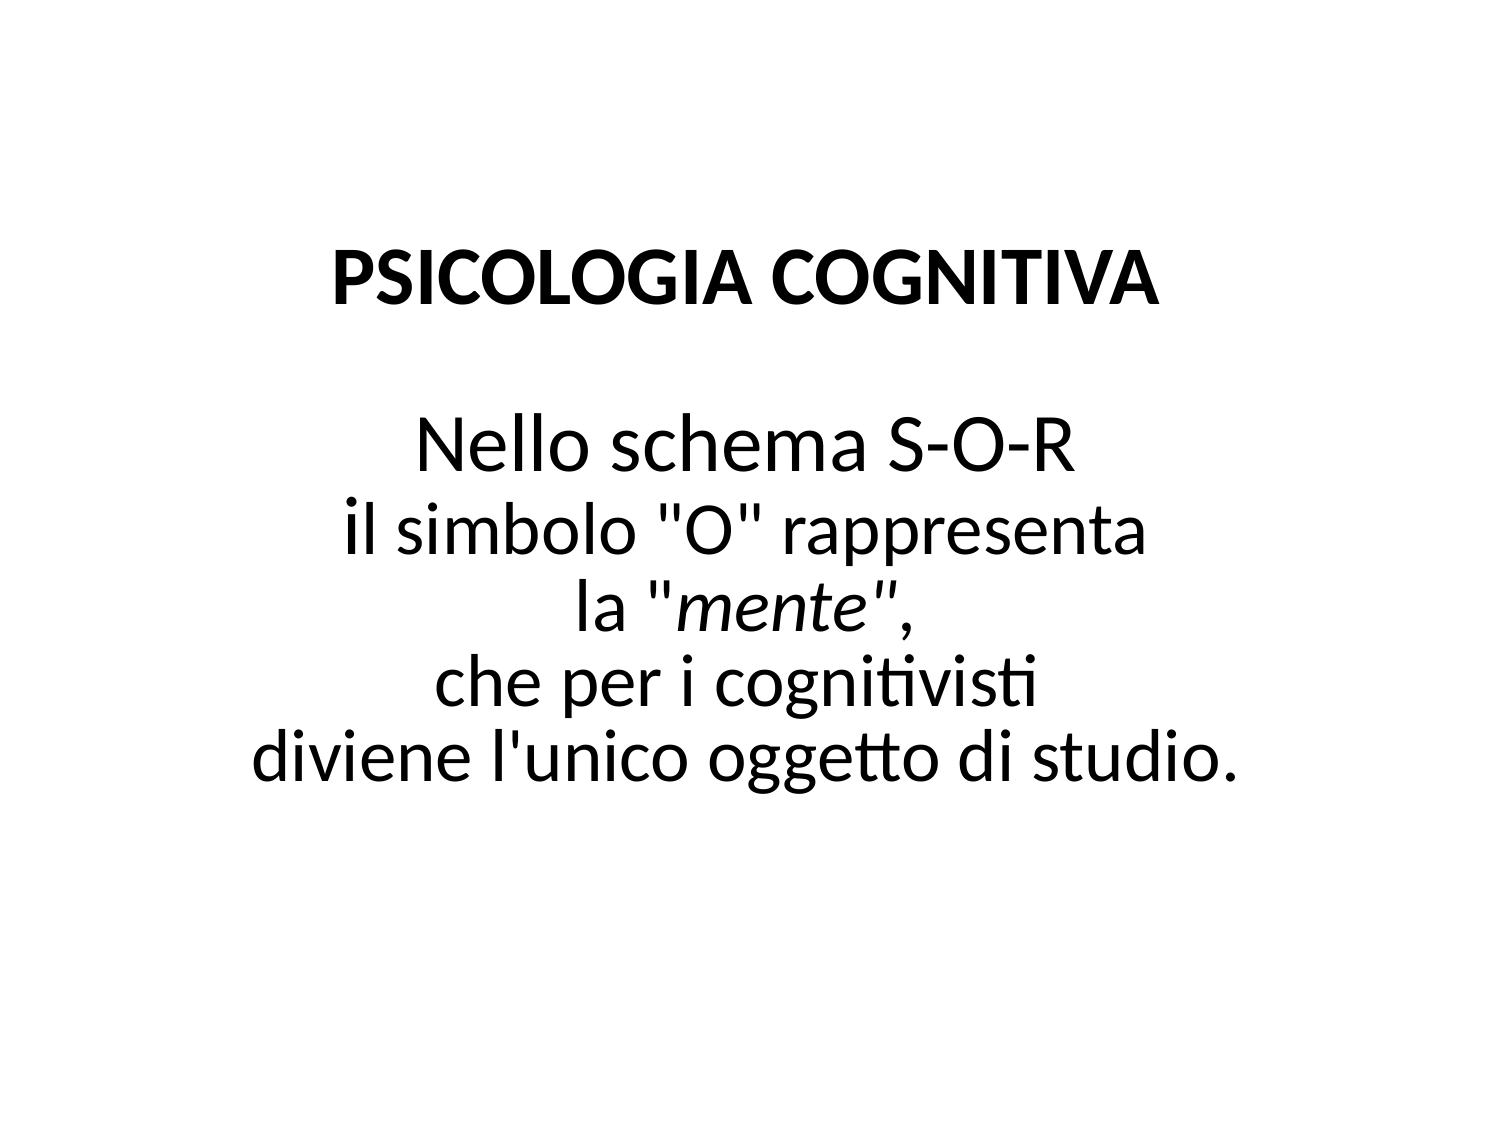

# PSICOLOGIA COGNITIVA Nello schema S-O-R il simbolo "O" rappresenta la "mente", che per i cognitivisti diviene l'unico oggetto di studio.